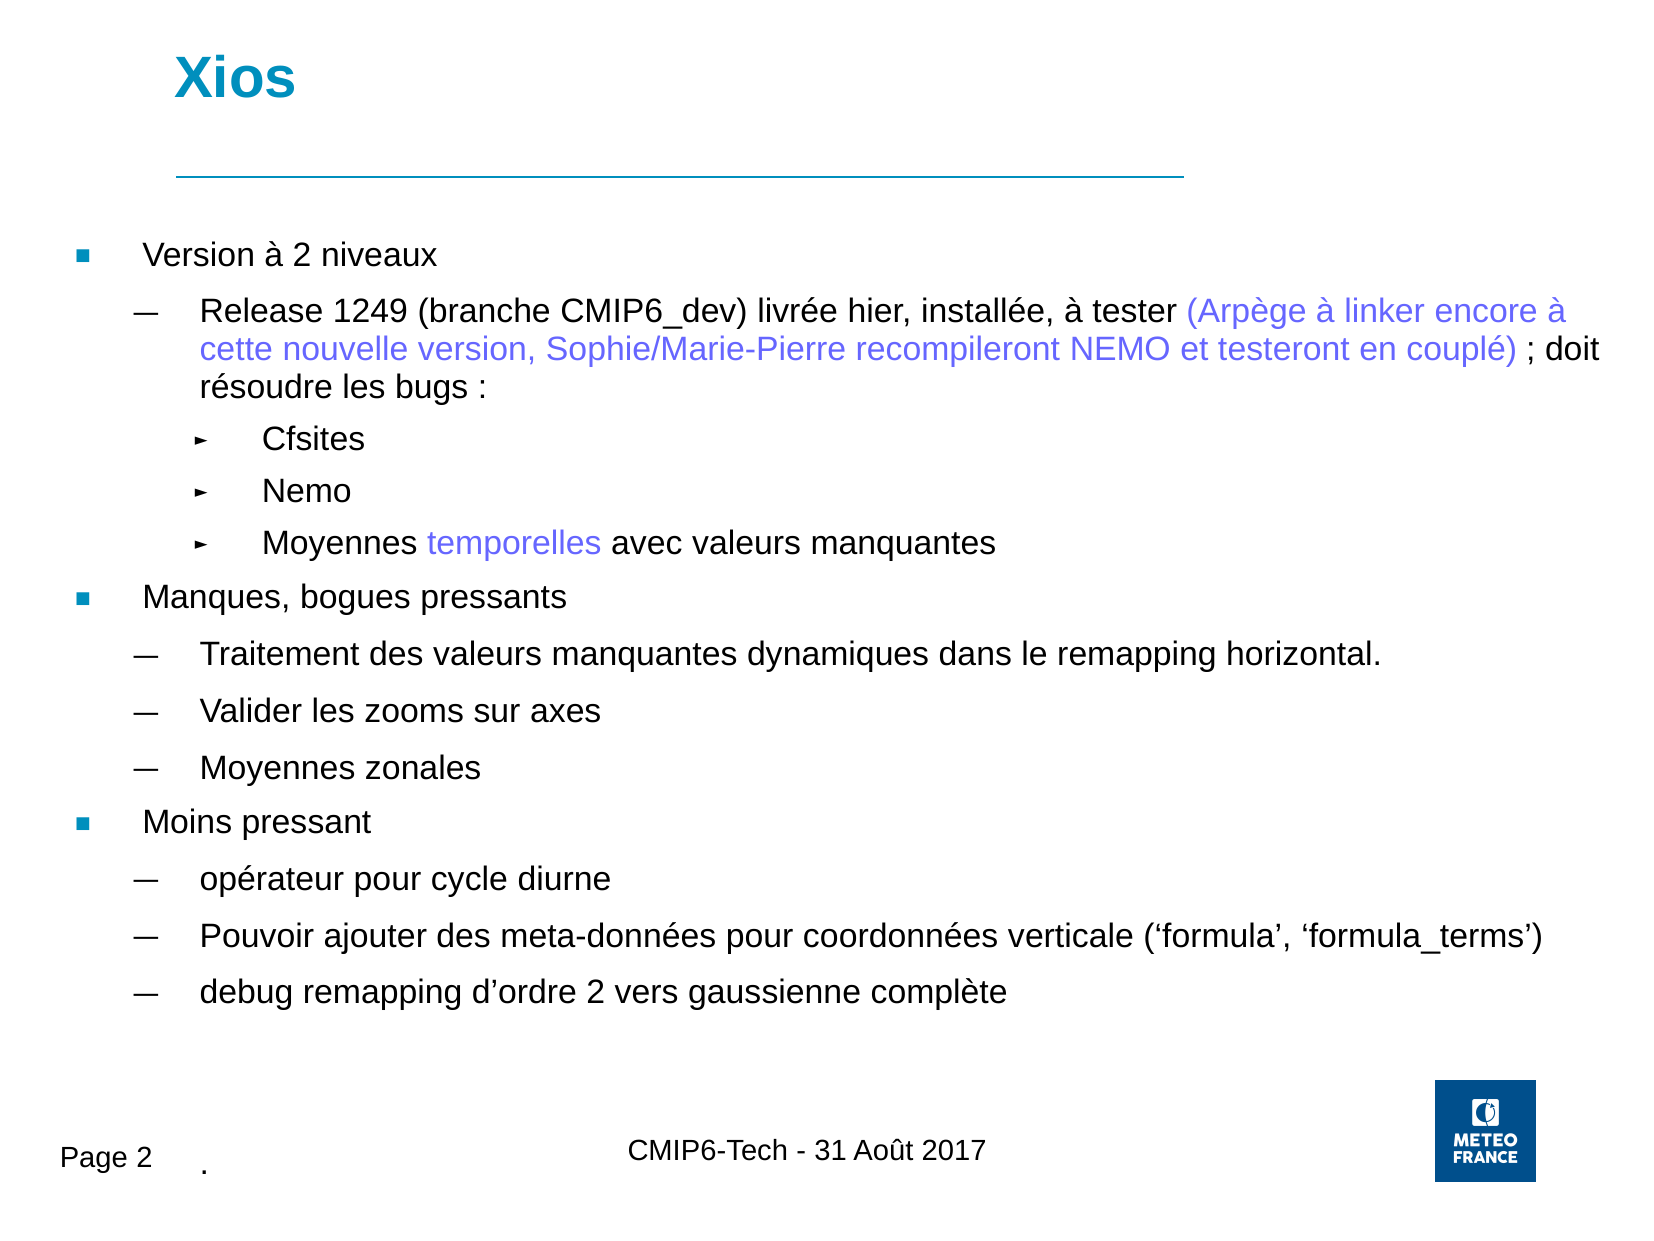

# Xios
Version à 2 niveaux
Release 1249 (branche CMIP6_dev) livrée hier, installée, à tester (Arpège à linker encore à cette nouvelle version, Sophie/Marie-Pierre recompileront NEMO et testeront en couplé) ; doit résoudre les bugs :
Cfsites
Nemo
Moyennes temporelles avec valeurs manquantes
Manques, bogues pressants
Traitement des valeurs manquantes dynamiques dans le remapping horizontal.
Valider les zooms sur axes
Moyennes zonales
Moins pressant
opérateur pour cycle diurne
Pouvoir ajouter des meta-données pour coordonnées verticale (‘formula’, ‘formula_terms’)
debug remapping d’ordre 2 vers gaussienne complète
.
CMIP6-Tech - 31 Août 2017
2